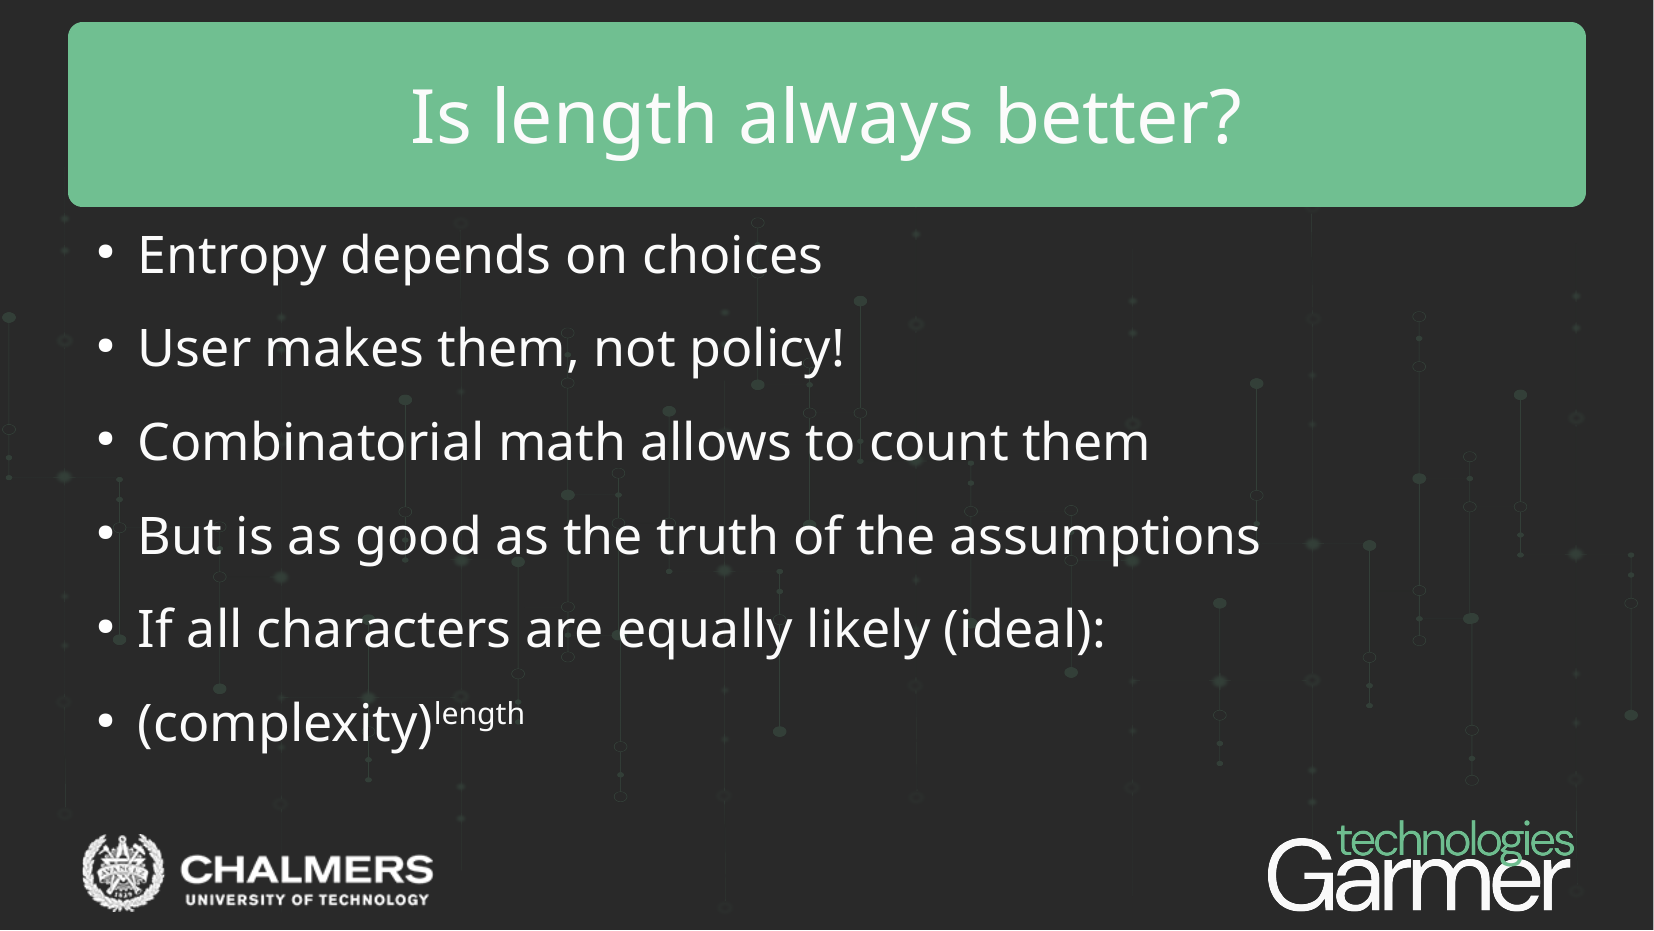

# Is length always better?
Entropy depends on choices
User makes them, not policy!
Combinatorial math allows to count them
But is as good as the truth of the assumptions
If all characters are equally likely (ideal):
(complexity)length